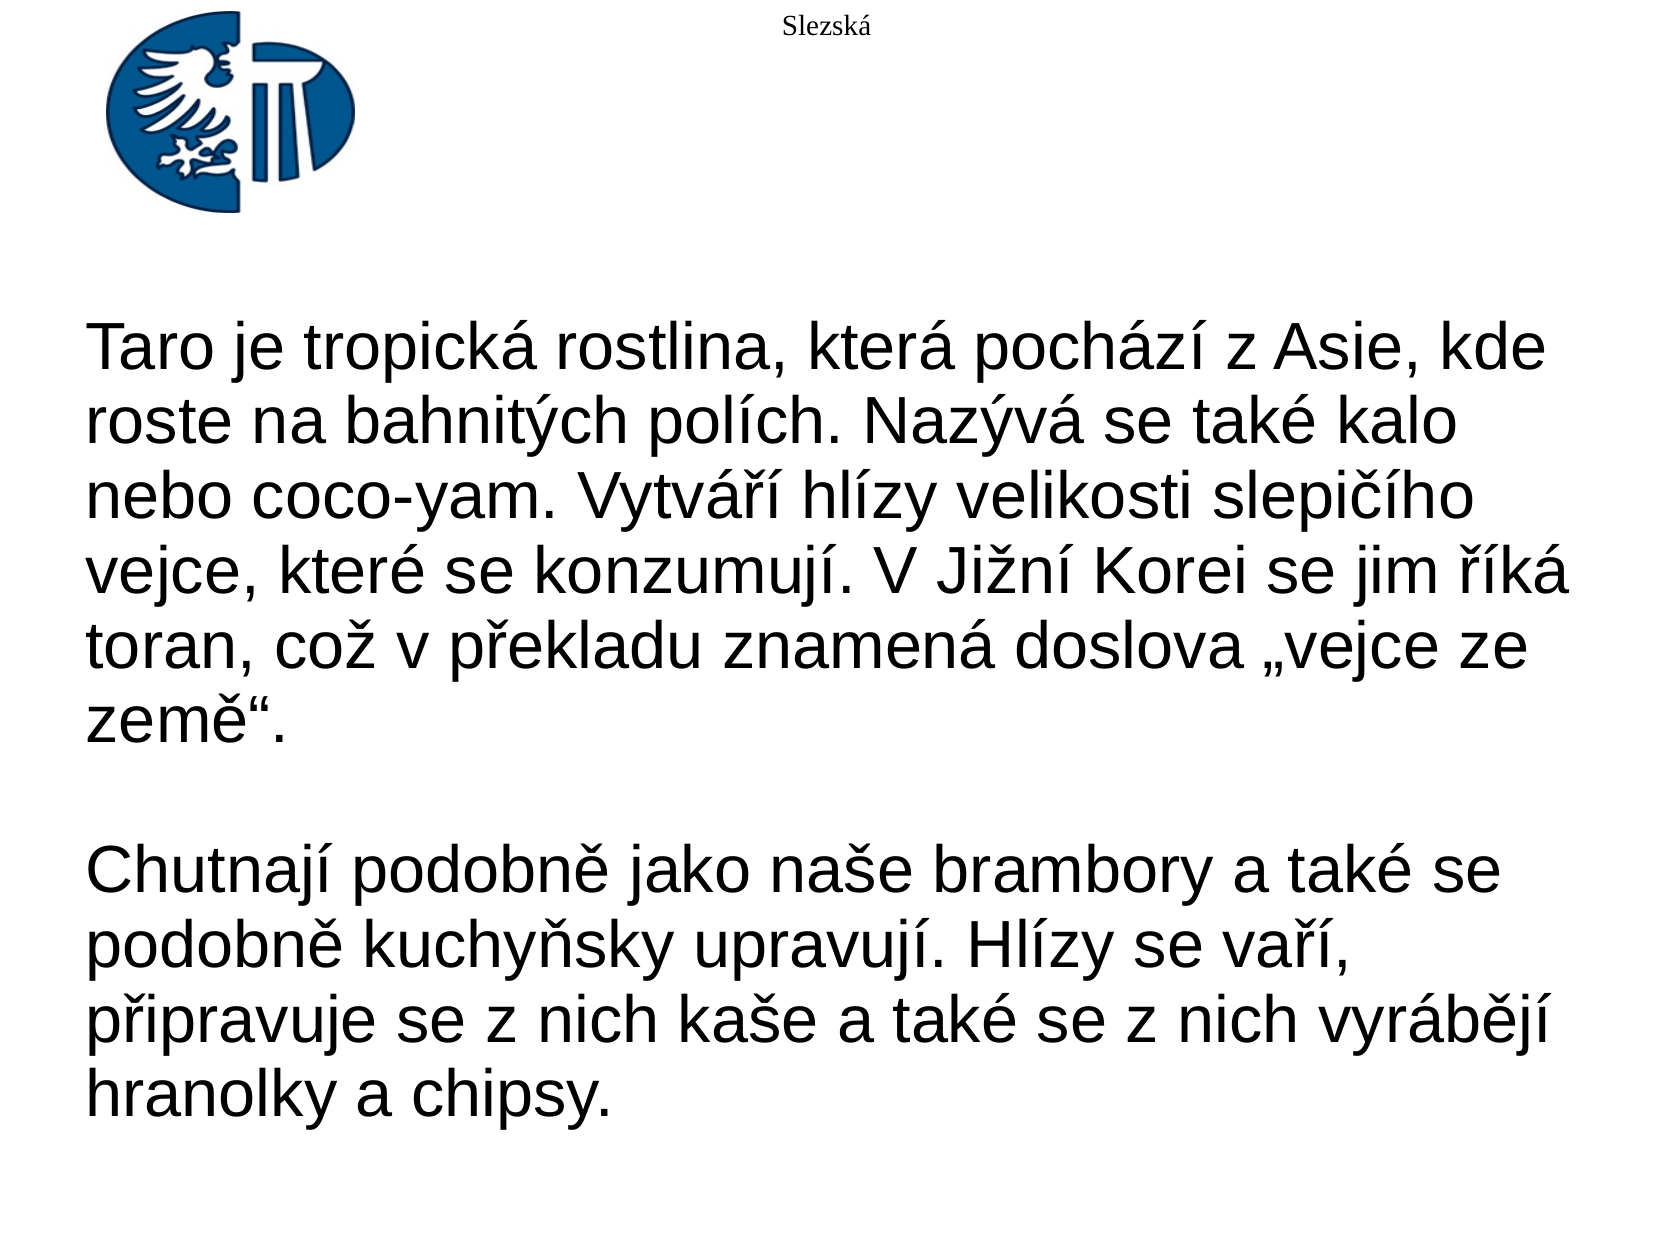

ahoj
Taro je tropická rostlina, která pochází z Asie, kde roste na bahnitých polích. Nazývá se také kalo nebo coco-yam. Vytváří hlízy velikosti slepičího vejce, které se konzumují. V Jižní Korei se jim říká toran, což v překladu znamená doslova „vejce ze země“.
Chutnají podobně jako naše brambory a také se podobně kuchyňsky upravují. Hlízy se vaří, připravuje se z nich kaše a také se z nich vyrábějí hranolky a chipsy.